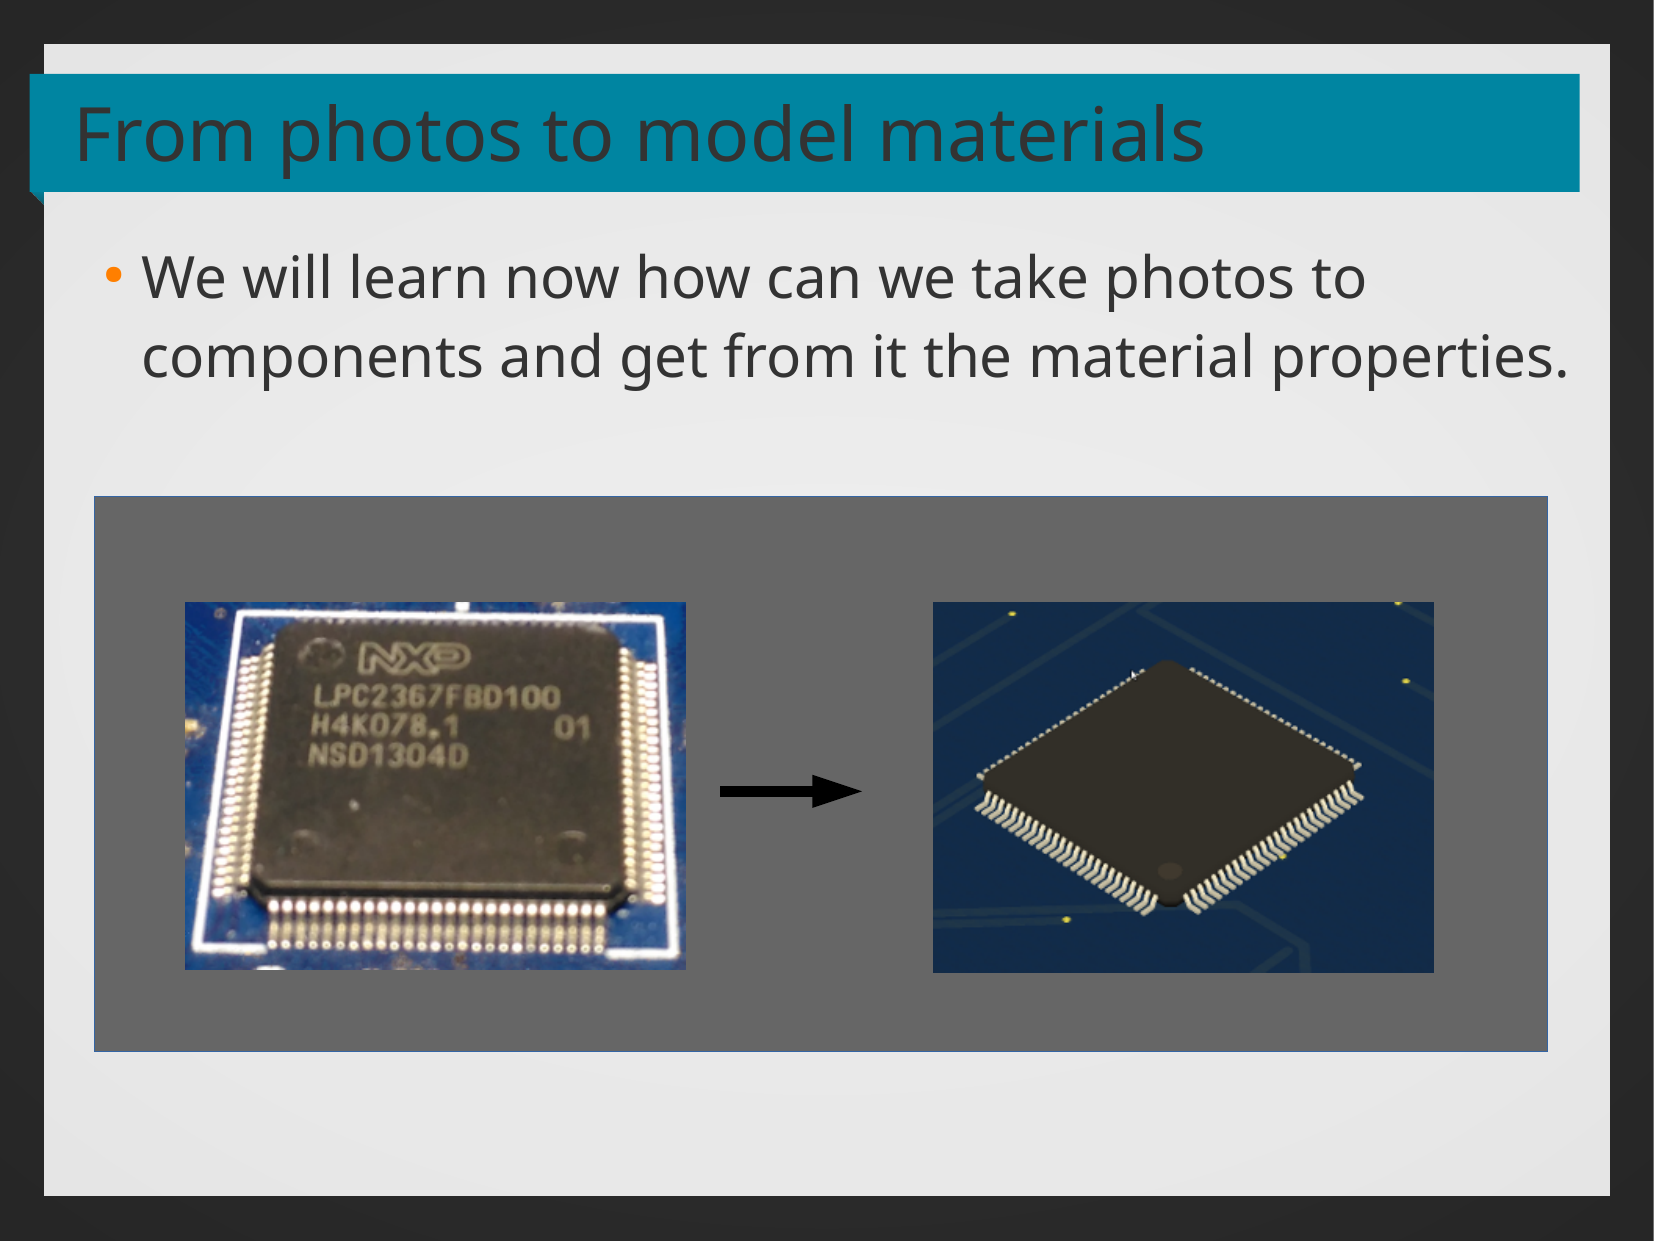

# From photos to model materials
We will learn now how can we take photos to components and get from it the material properties.